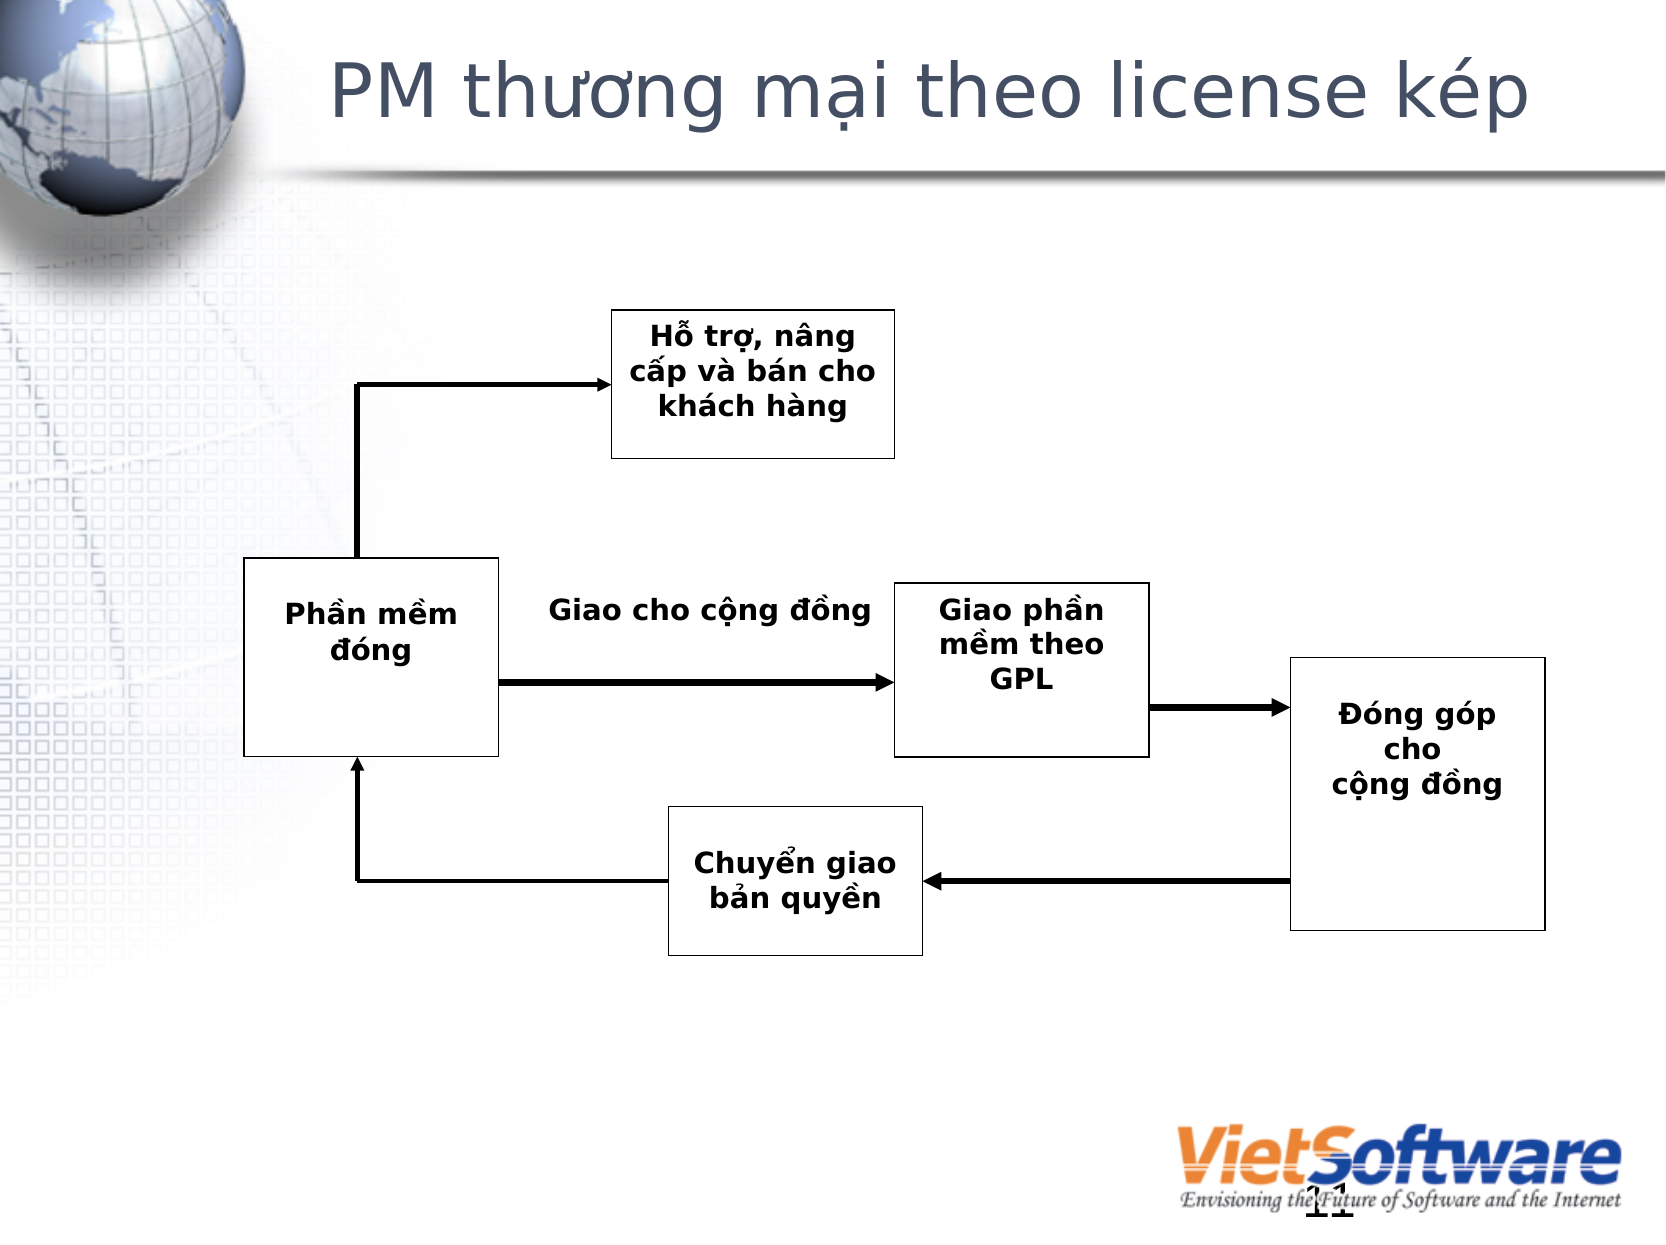

# PM thương mại theo license kép
Hỗ trợ, nâng cấp và bán cho
khách hàng
Phần mềm đóng
Giao cho cộng đồng
Giao phần mềm theo GPL
Đóng góp
cho
cộng đồng
Chuyển giao
bản quyền
11